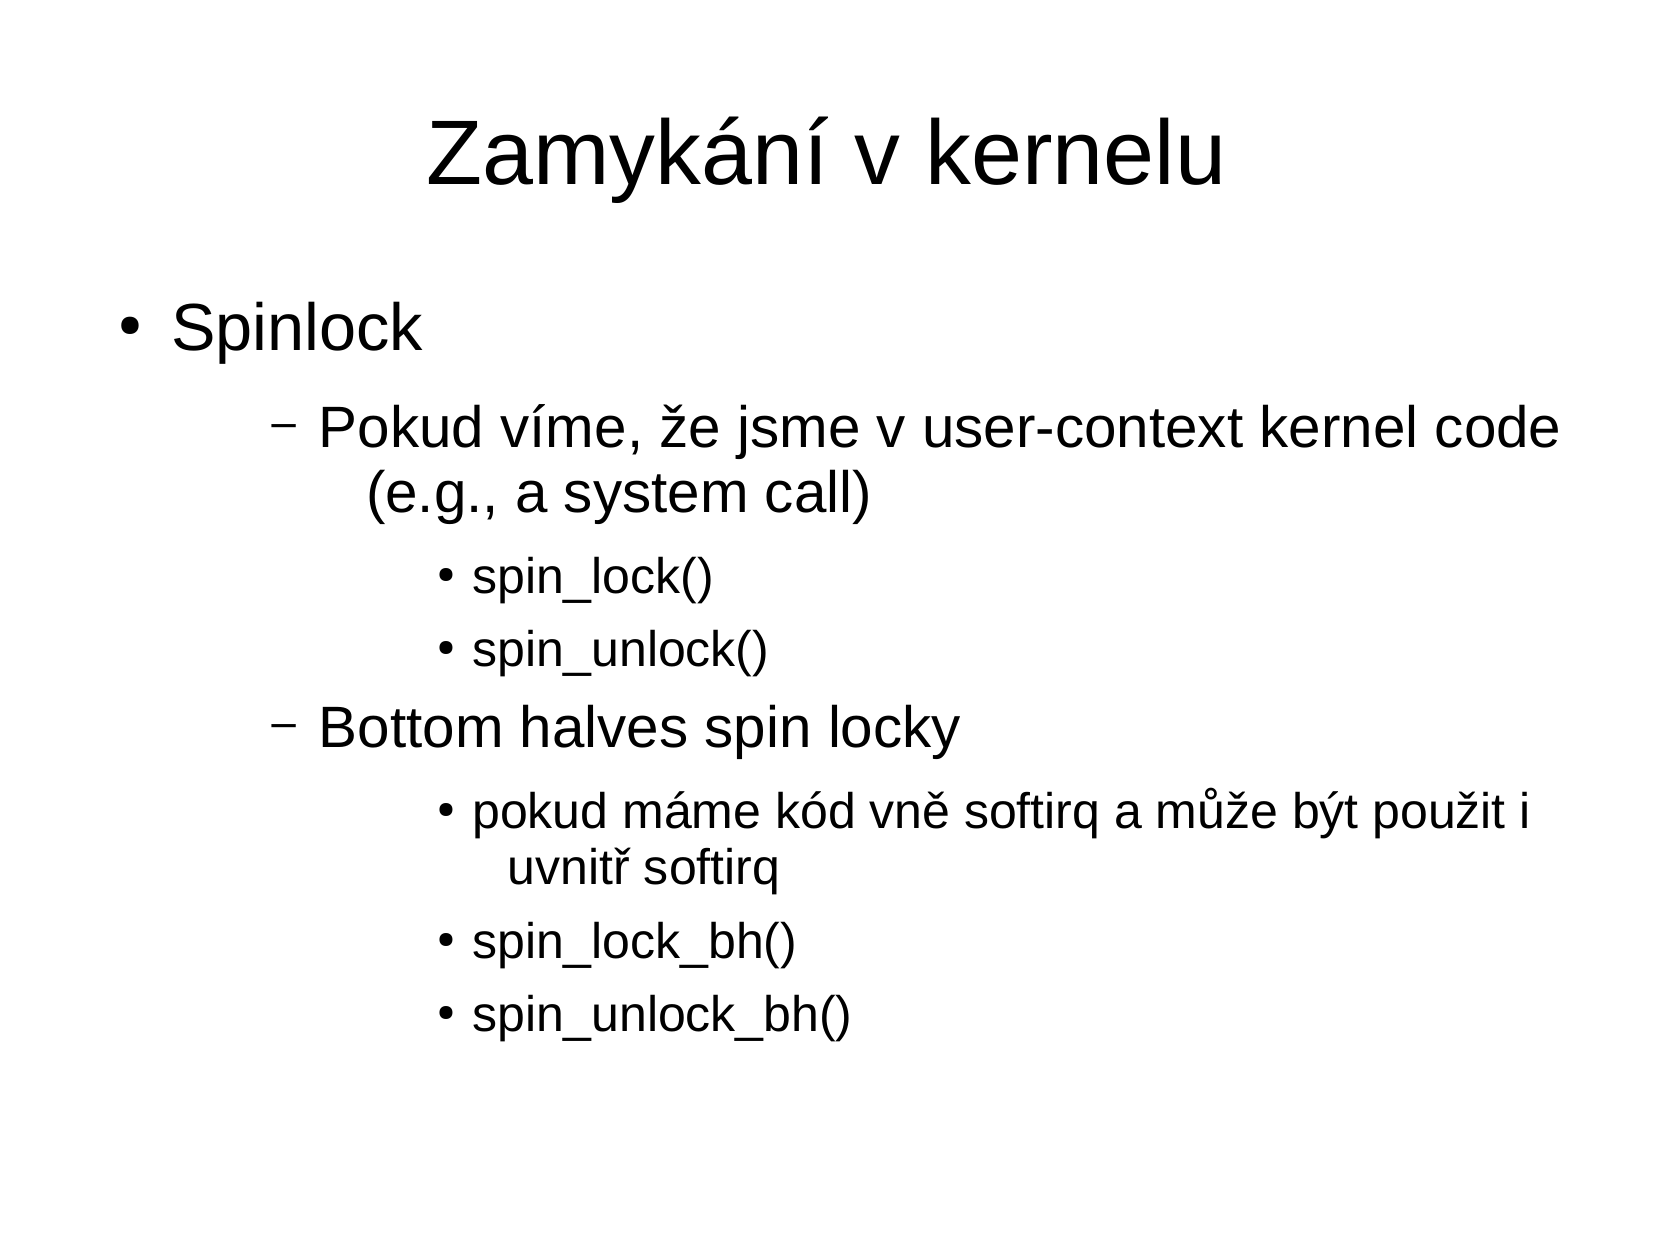

# Zamykání v kernelu
Spinlock
Pokud víme, že jsme v user-context kernel code (e.g., a system call)
spin_lock()
spin_unlock()
Bottom halves spin locky
pokud máme kód vně softirq a může být použit i uvnitř softirq
spin_lock_bh()
spin_unlock_bh()